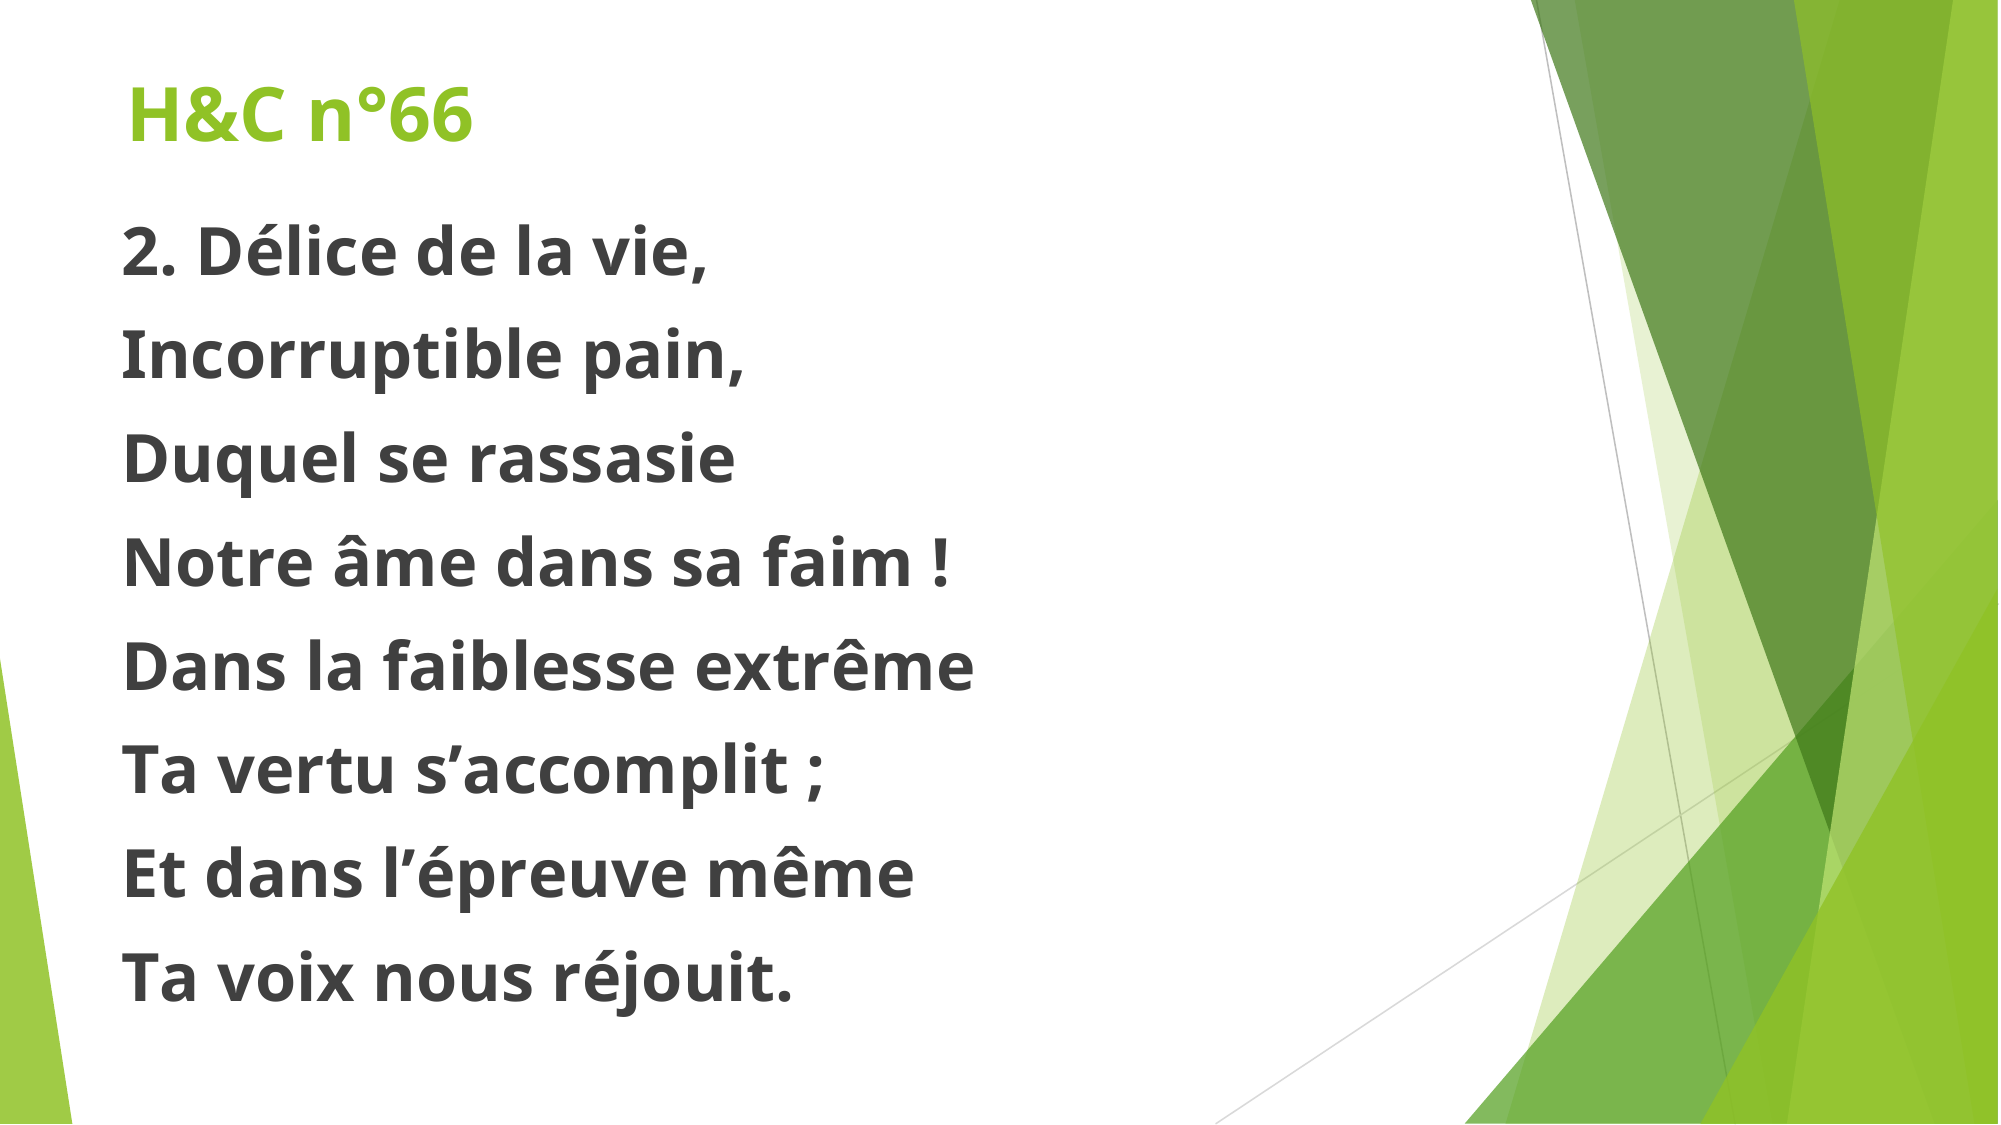

H&C n°66
2. Délice de la vie,
Incorruptible pain,
Duquel se rassasie
Notre âme dans sa faim !
Dans la faiblesse extrême
Ta vertu s’accomplit ;
Et dans l’épreuve même
Ta voix nous réjouit.